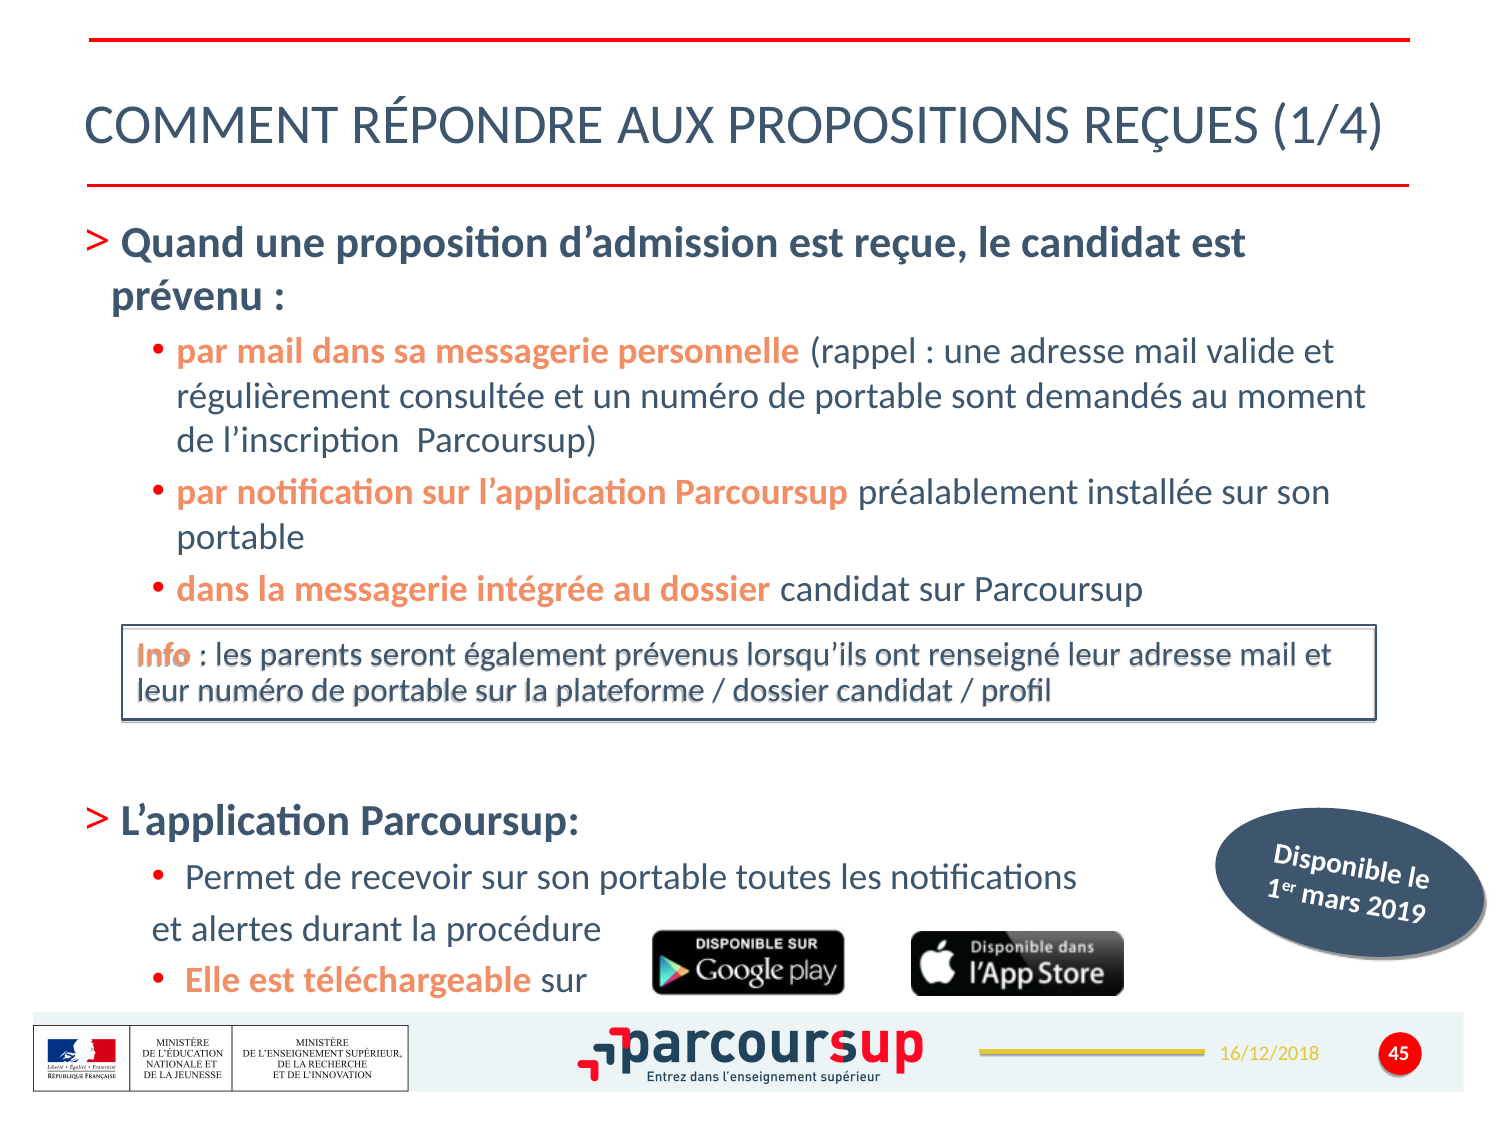

# Comment répondre aux propositions reçues (1/4)
 Quand une proposition d’admission est reçue, le candidat est prévenu :
par mail dans sa messagerie personnelle (rappel : une adresse mail valide et régulièrement consultée et un numéro de portable sont demandés au moment de l’inscription Parcoursup)
par notification sur l’application Parcoursup préalablement installée sur son portable
dans la messagerie intégrée au dossier candidat sur Parcoursup
 L’application Parcoursup:
 Permet de recevoir sur son portable toutes les notifications
et alertes durant la procédure
 Elle est téléchargeable sur et
Info : les parents seront également prévenus lorsqu’ils ont renseigné leur adresse mail et leur numéro de portable sur la plateforme / dossier candidat / profil
Disponible le 1er mars 2019